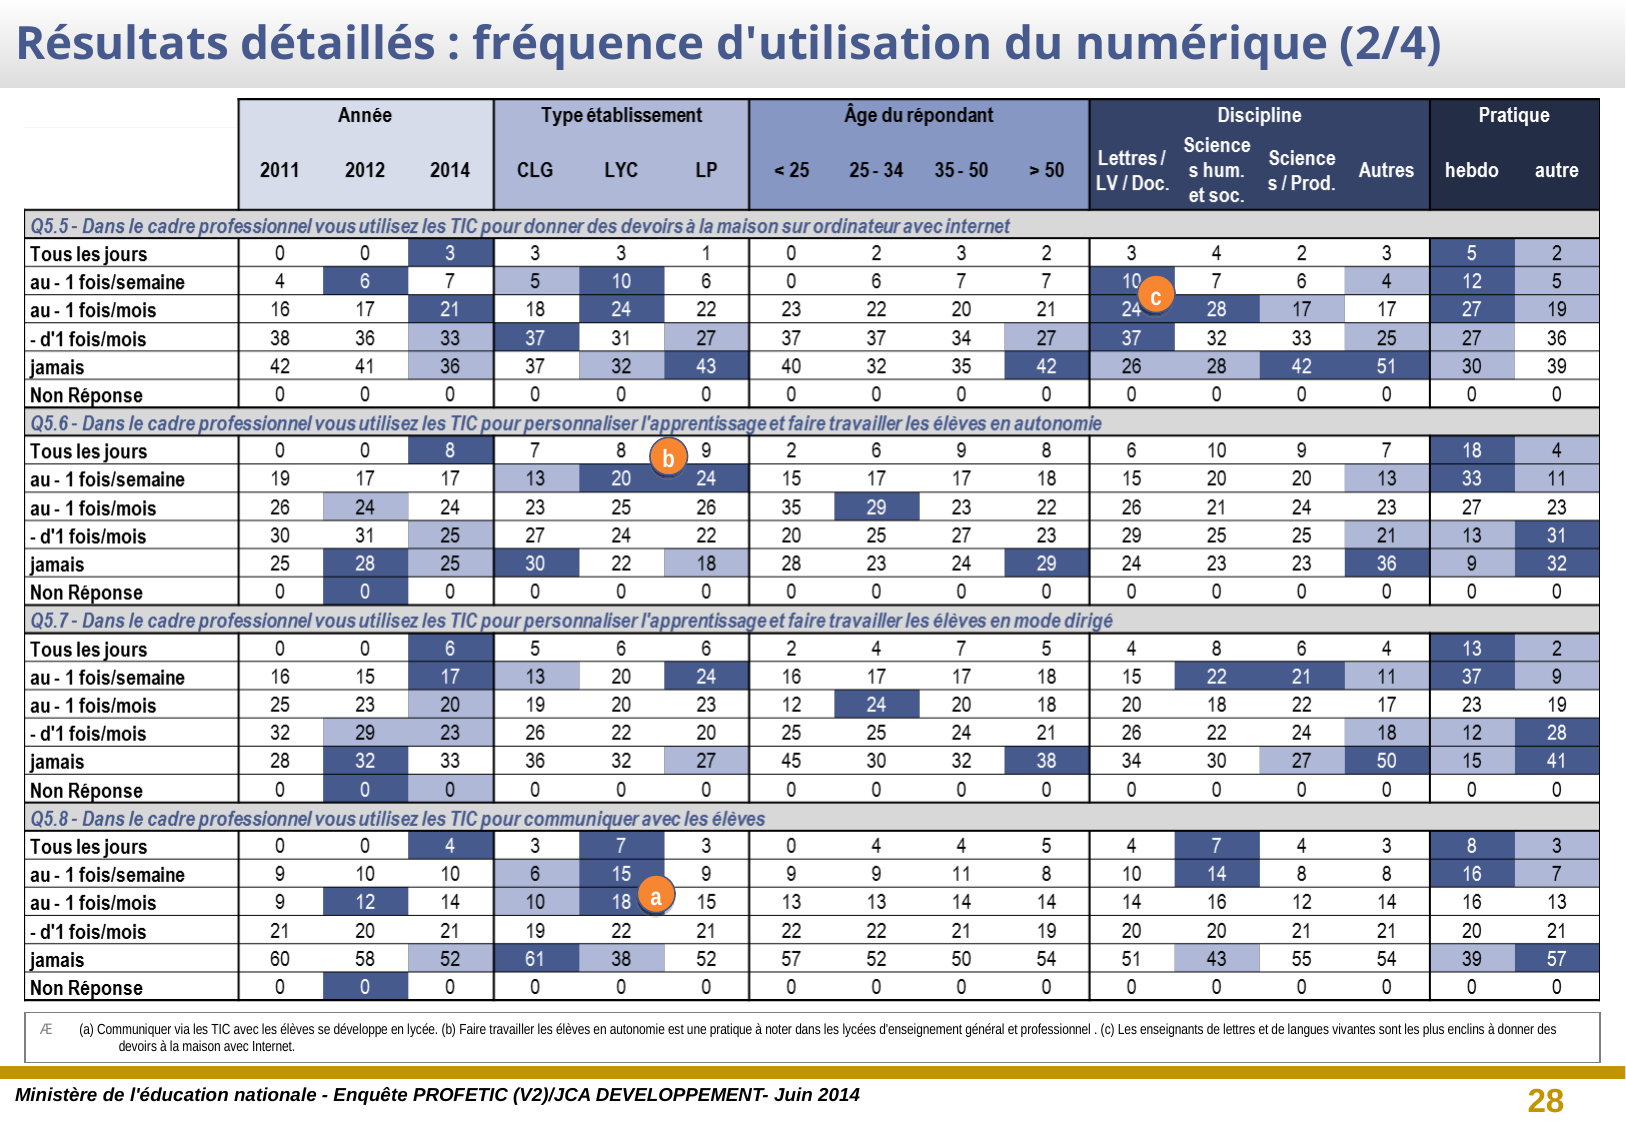

Résultats détaillés : fréquence d'utilisation du numérique (2/4)
c
b
a
# (a) Communiquer via les TIC avec les élèves se développe en lycée. (b) Faire travailler les élèves en autonomie est une pratique à noter dans les lycées d'enseignement général et professionnel . (c) Les enseignants de lettres et de langues vivantes sont les plus enclins à donner des devoirs à la maison avec Internet.
27
Ministère de l'éducation nationale - Enquête PROFETIC (V2)/JCA DEVELOPPEMENT- Juin 2014